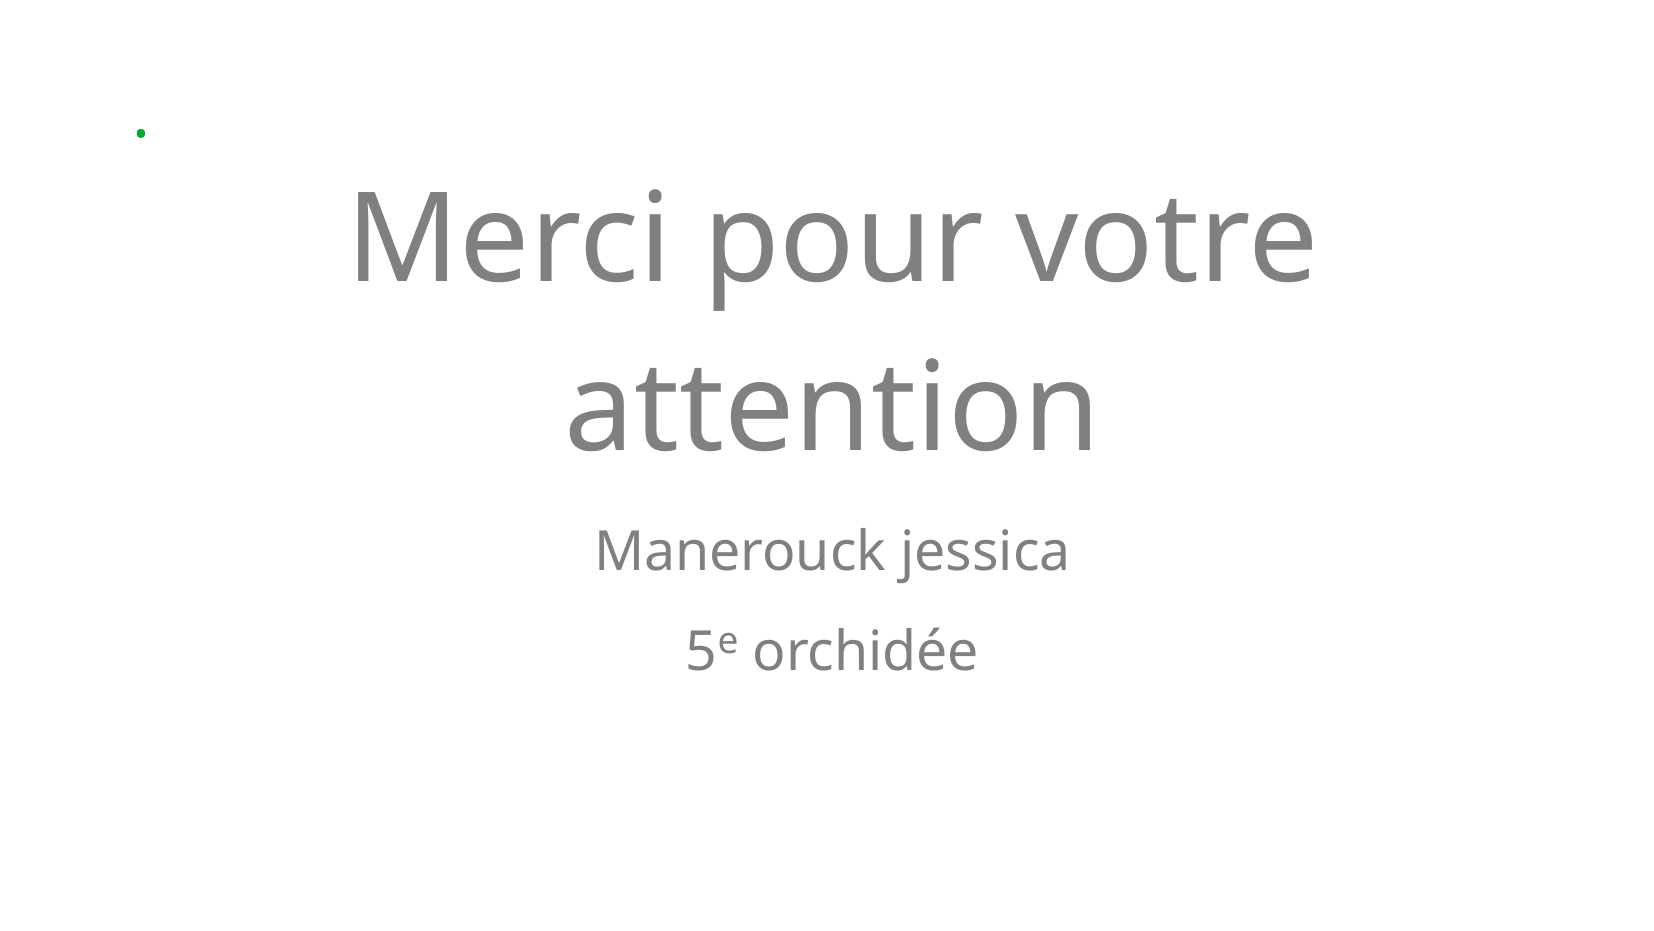

.
# Merci pour votre attention
Manerouck jessica
5e orchidée